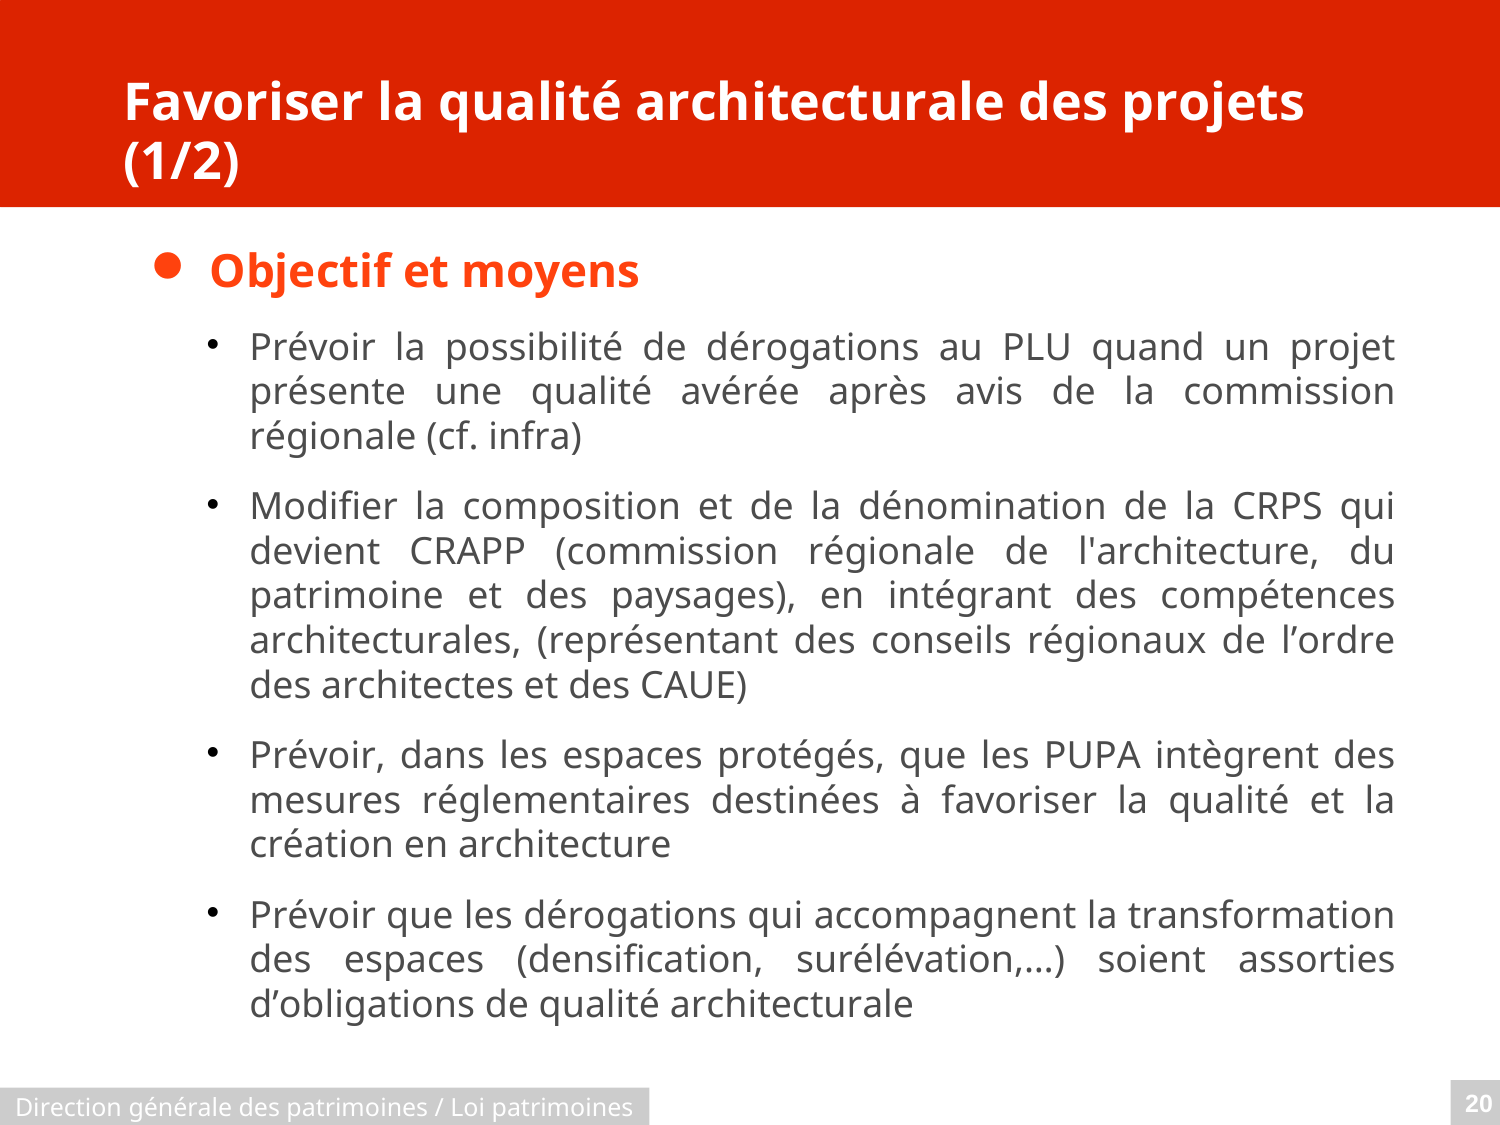

# Favoriser la qualité architecturale des projets (1/2)
Objectif et moyens
Prévoir la possibilité de dérogations au PLU quand un projet présente une qualité avérée après avis de la commission régionale (cf. infra)
Modifier la composition et de la dénomination de la CRPS qui devient CRAPP (commission régionale de l'architecture, du patrimoine et des paysages), en intégrant des compétences architecturales, (représentant des conseils régionaux de l’ordre des architectes et des CAUE)
Prévoir, dans les espaces protégés, que les PUPA intègrent des mesures réglementaires destinées à favoriser la qualité et la création en architecture
Prévoir que les dérogations qui accompagnent la transformation des espaces (densification, surélévation,…) soient assorties d’obligations de qualité architecturale